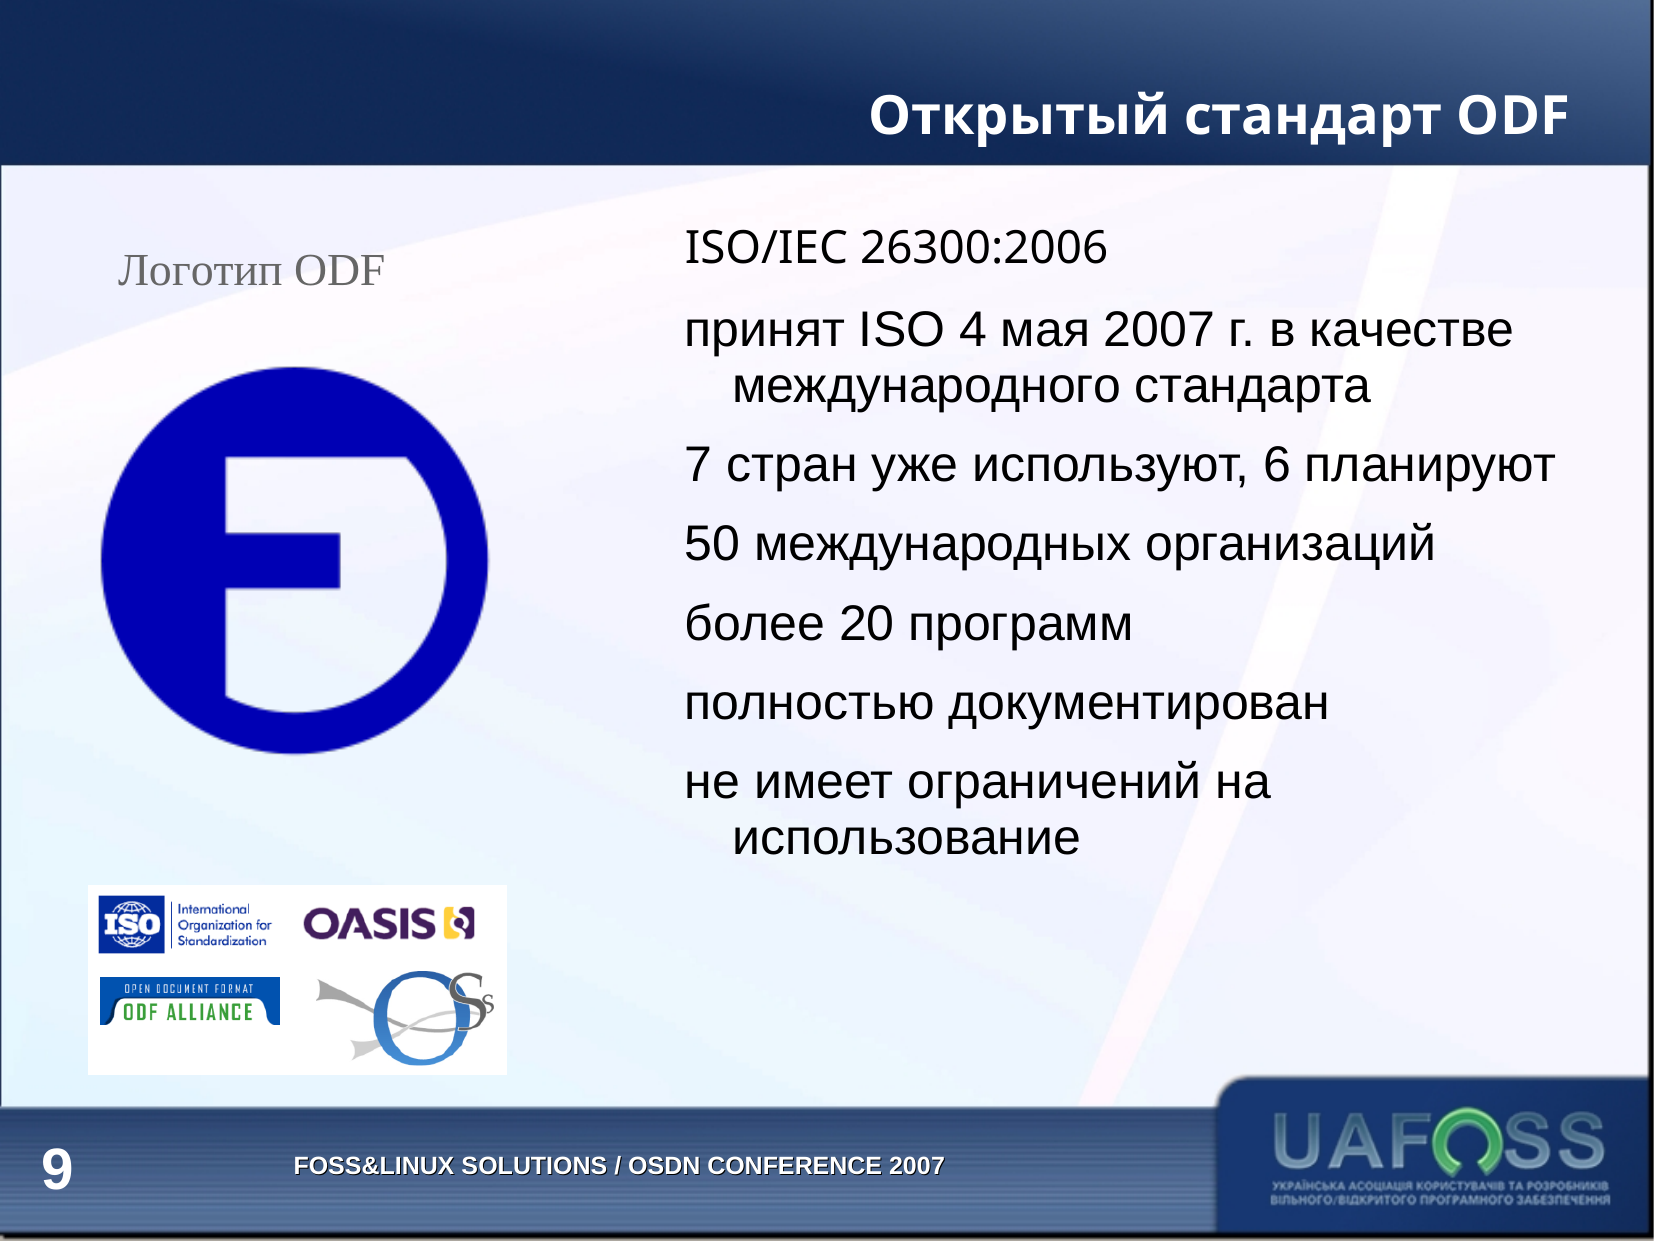

# Открытый стандарт ODF
ISO/IEC 26300:2006
принят ISO 4 мая 2007 г. в качестве международного стандарта
7 стран уже используют, 6 планируют
50 международных организаций
более 20 программ
полностью документирован
не имеет ограничений на использование
Логотип ODF
FOSS&LINUX SOLUTIONS / OSDN CONFERENCE 2007